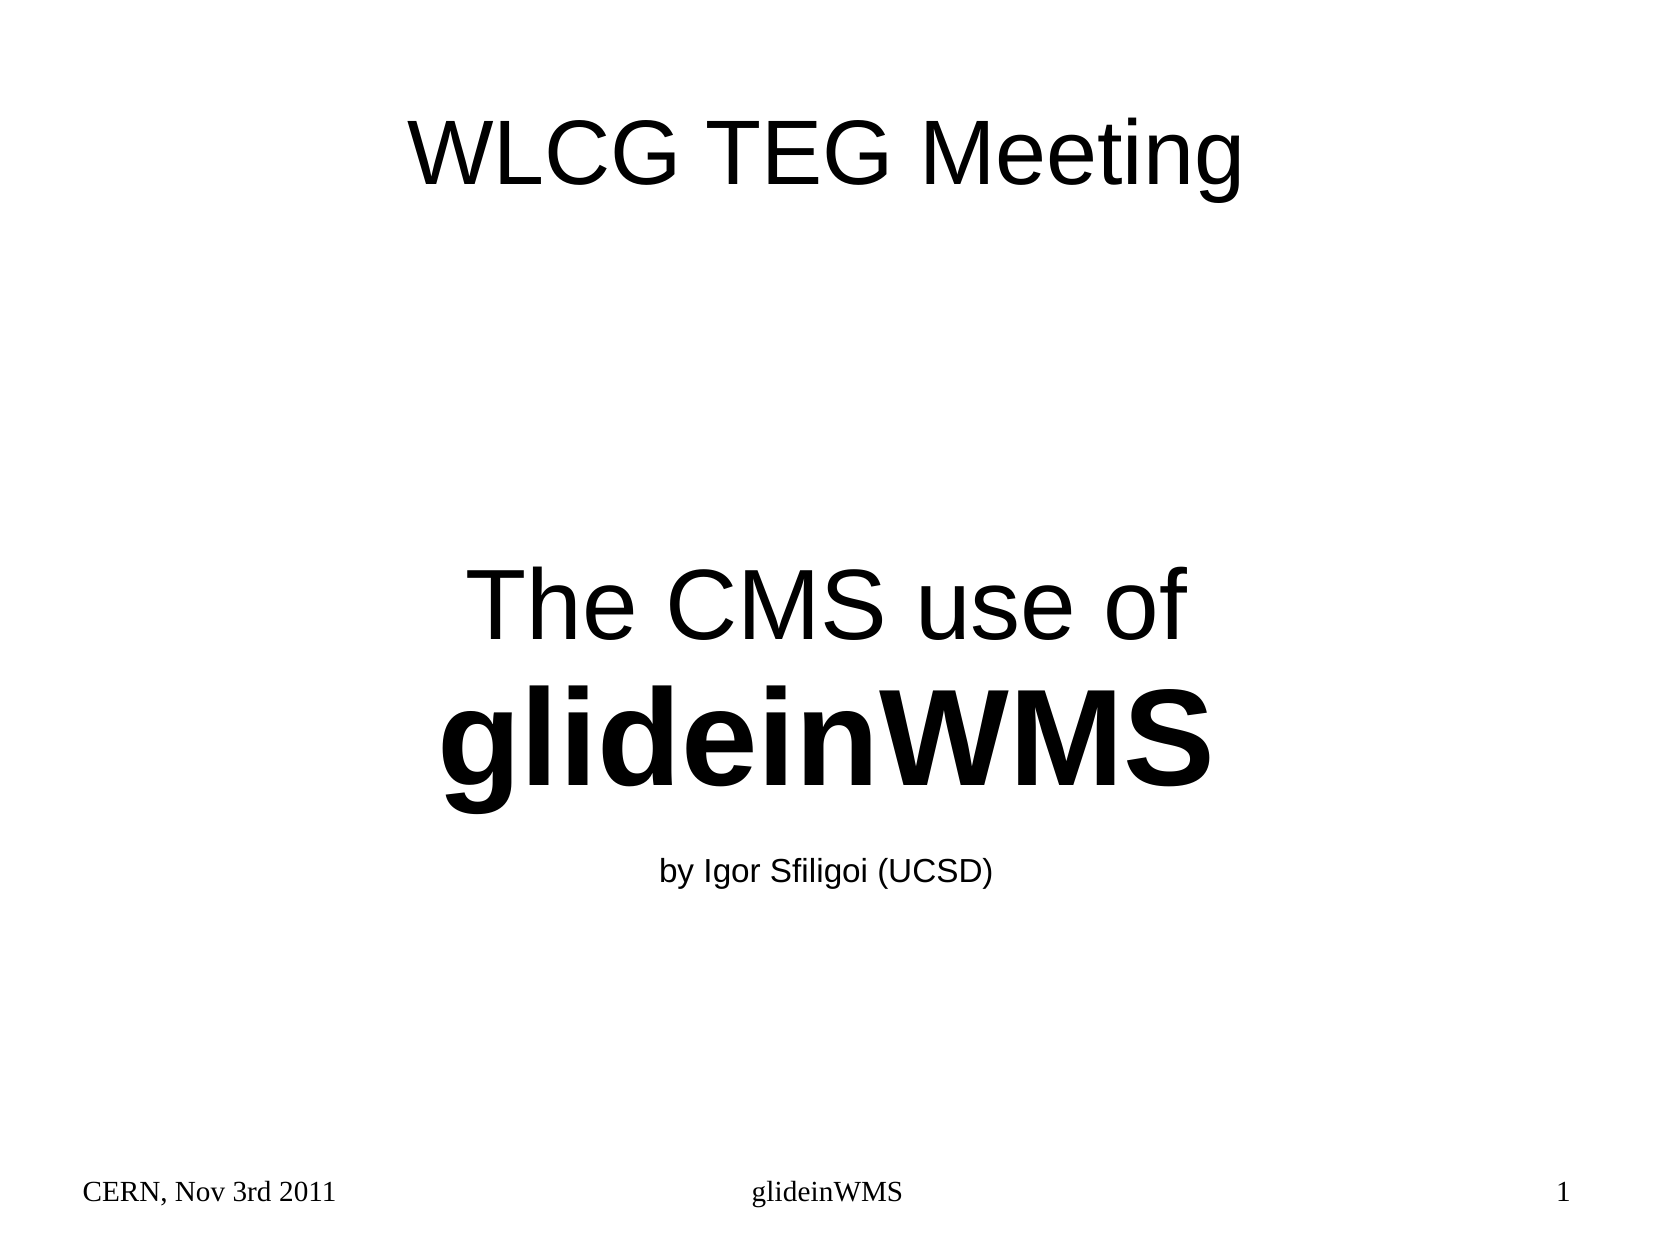

# WLCG TEG Meeting
The CMS use of
glideinWMS
by Igor Sfiligoi (UCSD)
CERN, Nov 3rd 2011
glideinWMS
1